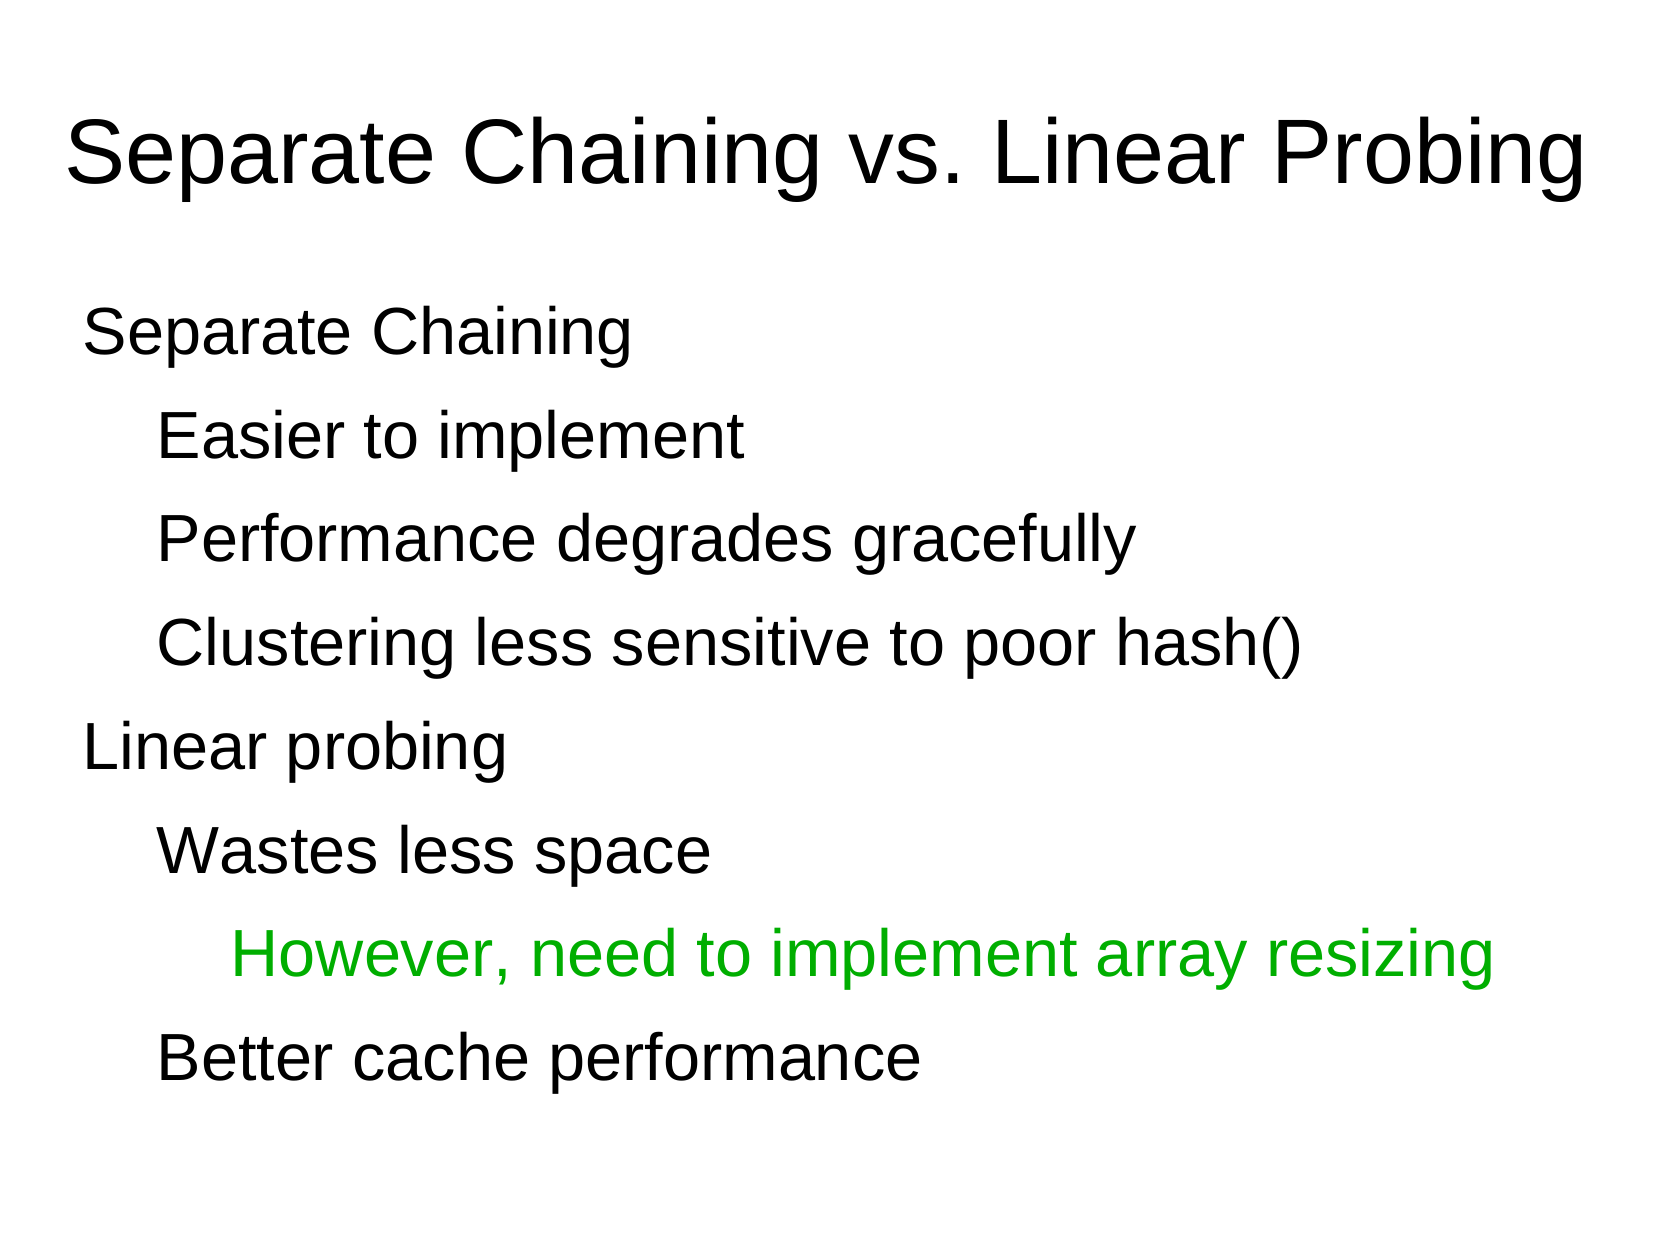

# Separate Chaining vs. Linear Probing
Separate Chaining
 Easier to implement
 Performance degrades gracefully
 Clustering less sensitive to poor hash()
Linear probing
 Wastes less space
 However, need to implement array resizing
 Better cache performance